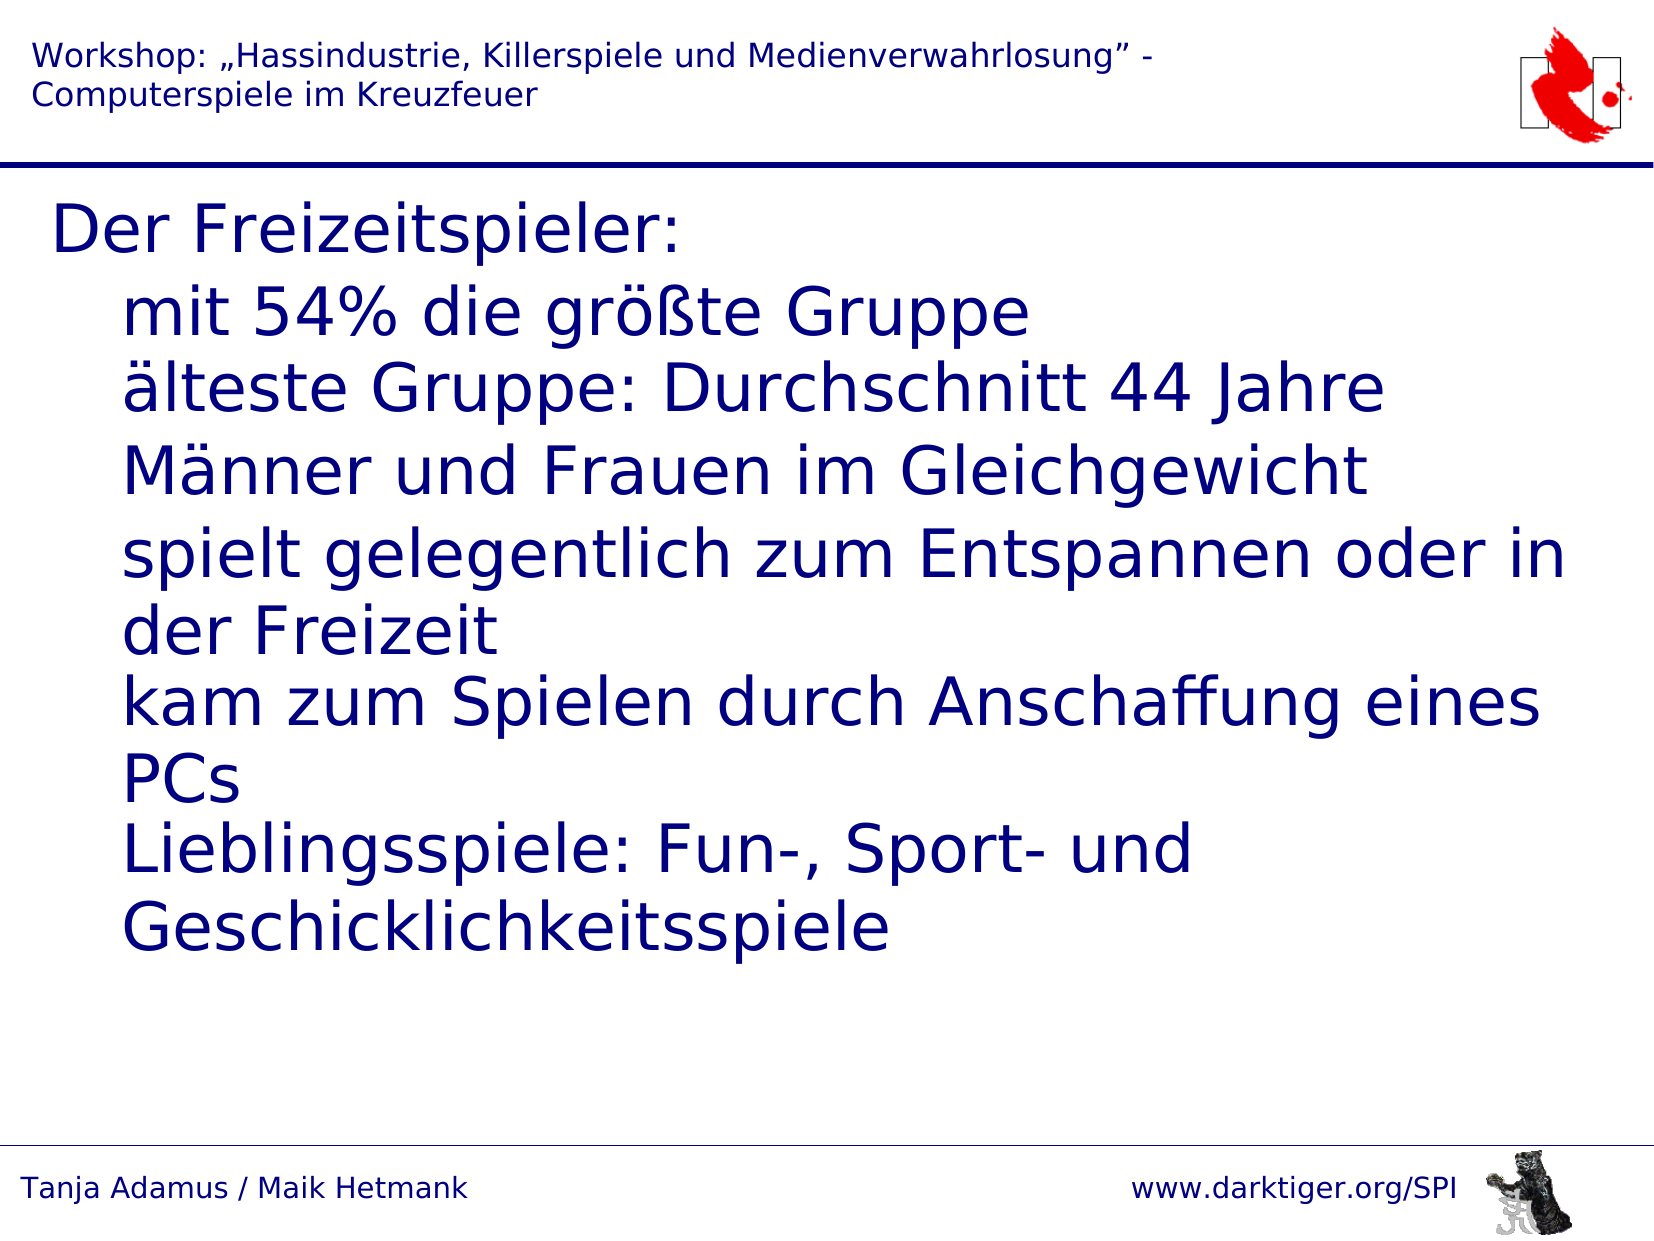

Workshop: „Hassindustrie, Killerspiele und Medienverwahrlosung” - Computerspiele im Kreuzfeuer
Der Freizeitspieler:
mit 54% die größte Gruppe
älteste Gruppe: Durchschnitt 44 Jahre
Männer und Frauen im Gleichgewicht
spielt gelegentlich zum Entspannen oder in der Freizeit
kam zum Spielen durch Anschaffung eines PCs
Lieblingsspiele: Fun-, Sport- und Geschicklichkeitsspiele